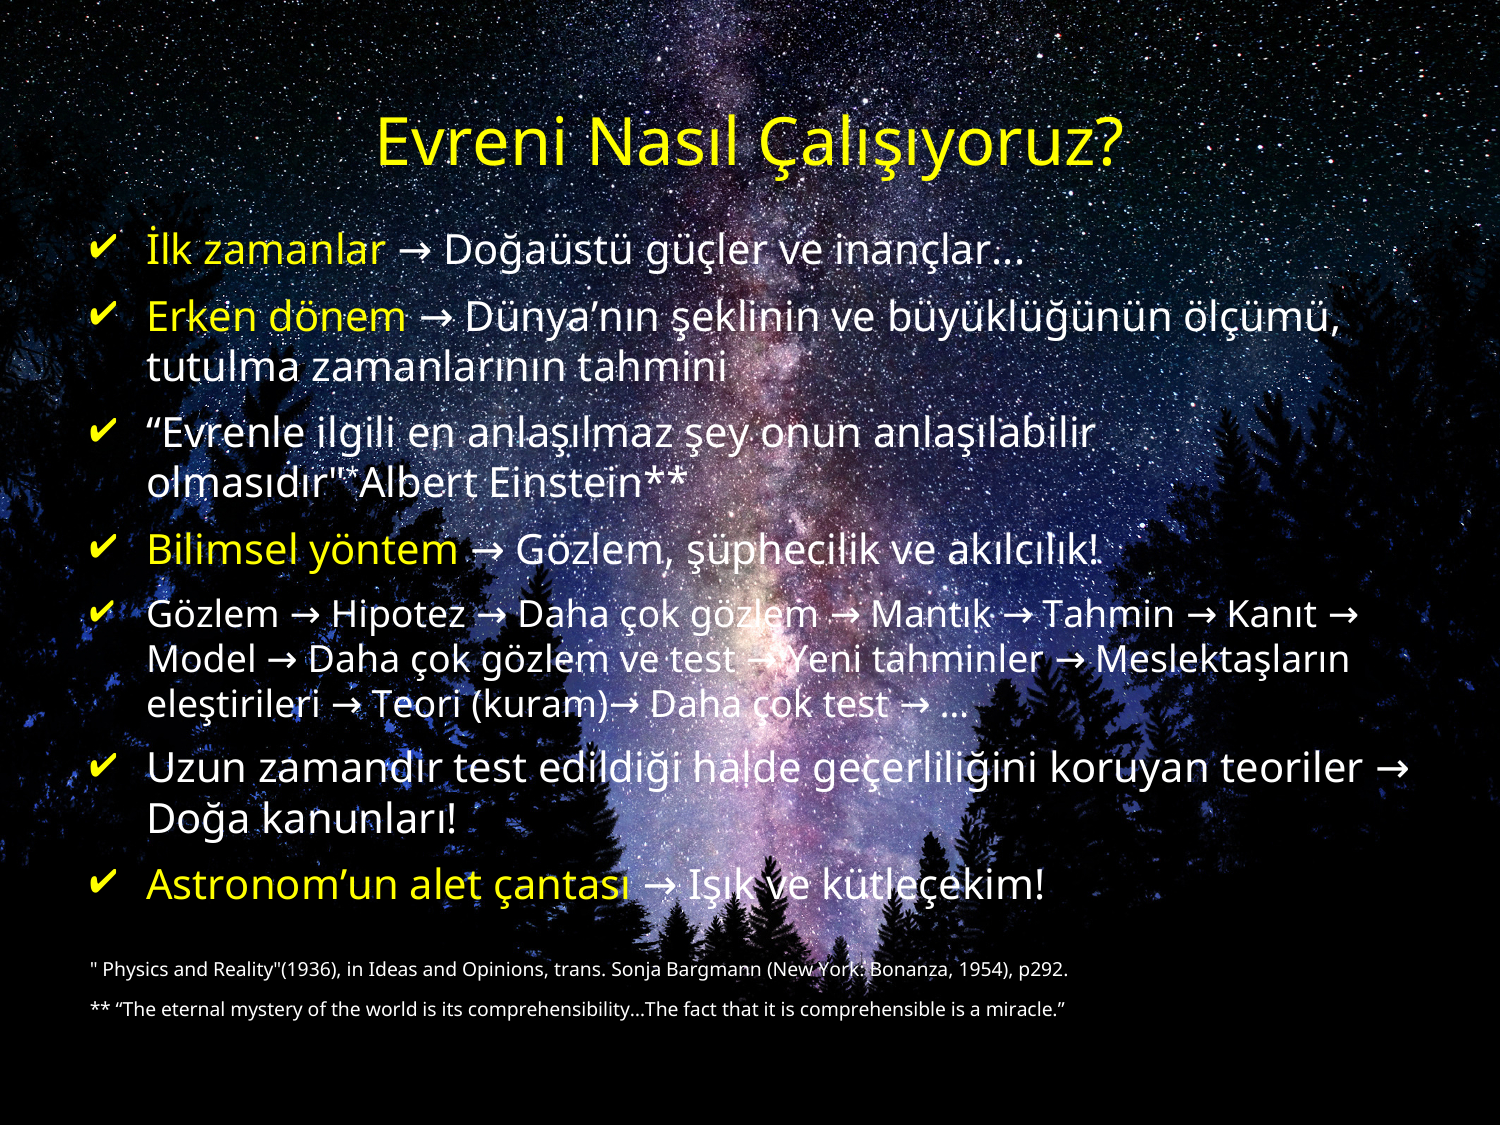

# Evreni Nasıl Çalışıyoruz?
İlk zamanlar → Doğaüstü güçler ve inançlar...
Erken dönem → Dünya’nın şeklinin ve büyüklüğünün ölçümü, tutulma zamanlarının tahmini
“Evrenle ilgili en anlaşılmaz şey onun anlaşılabilir olmasıdır"*Albert Einstein**
Bilimsel yöntem → Gözlem, şüphecilik ve akılcılık!
Gözlem → Hipotez → Daha çok gözlem → Mantık → Tahmin → Kanıt → Model → Daha çok gözlem ve test → Yeni tahminler → Meslektaşların eleştirileri → Teori (kuram)→ Daha çok test → …
Uzun zamandır test edildiği halde geçerliliğini koruyan teoriler → Doğa kanunları!
Astronom’un alet çantası → Işık ve kütleçekim!
" Physics and Reality"(1936), in Ideas and Opinions, trans. Sonja Bargmann (New York: Bonanza, 1954), p292.
** “The eternal mystery of the world is its comprehensibility…The fact that it is comprehensible is a miracle.”